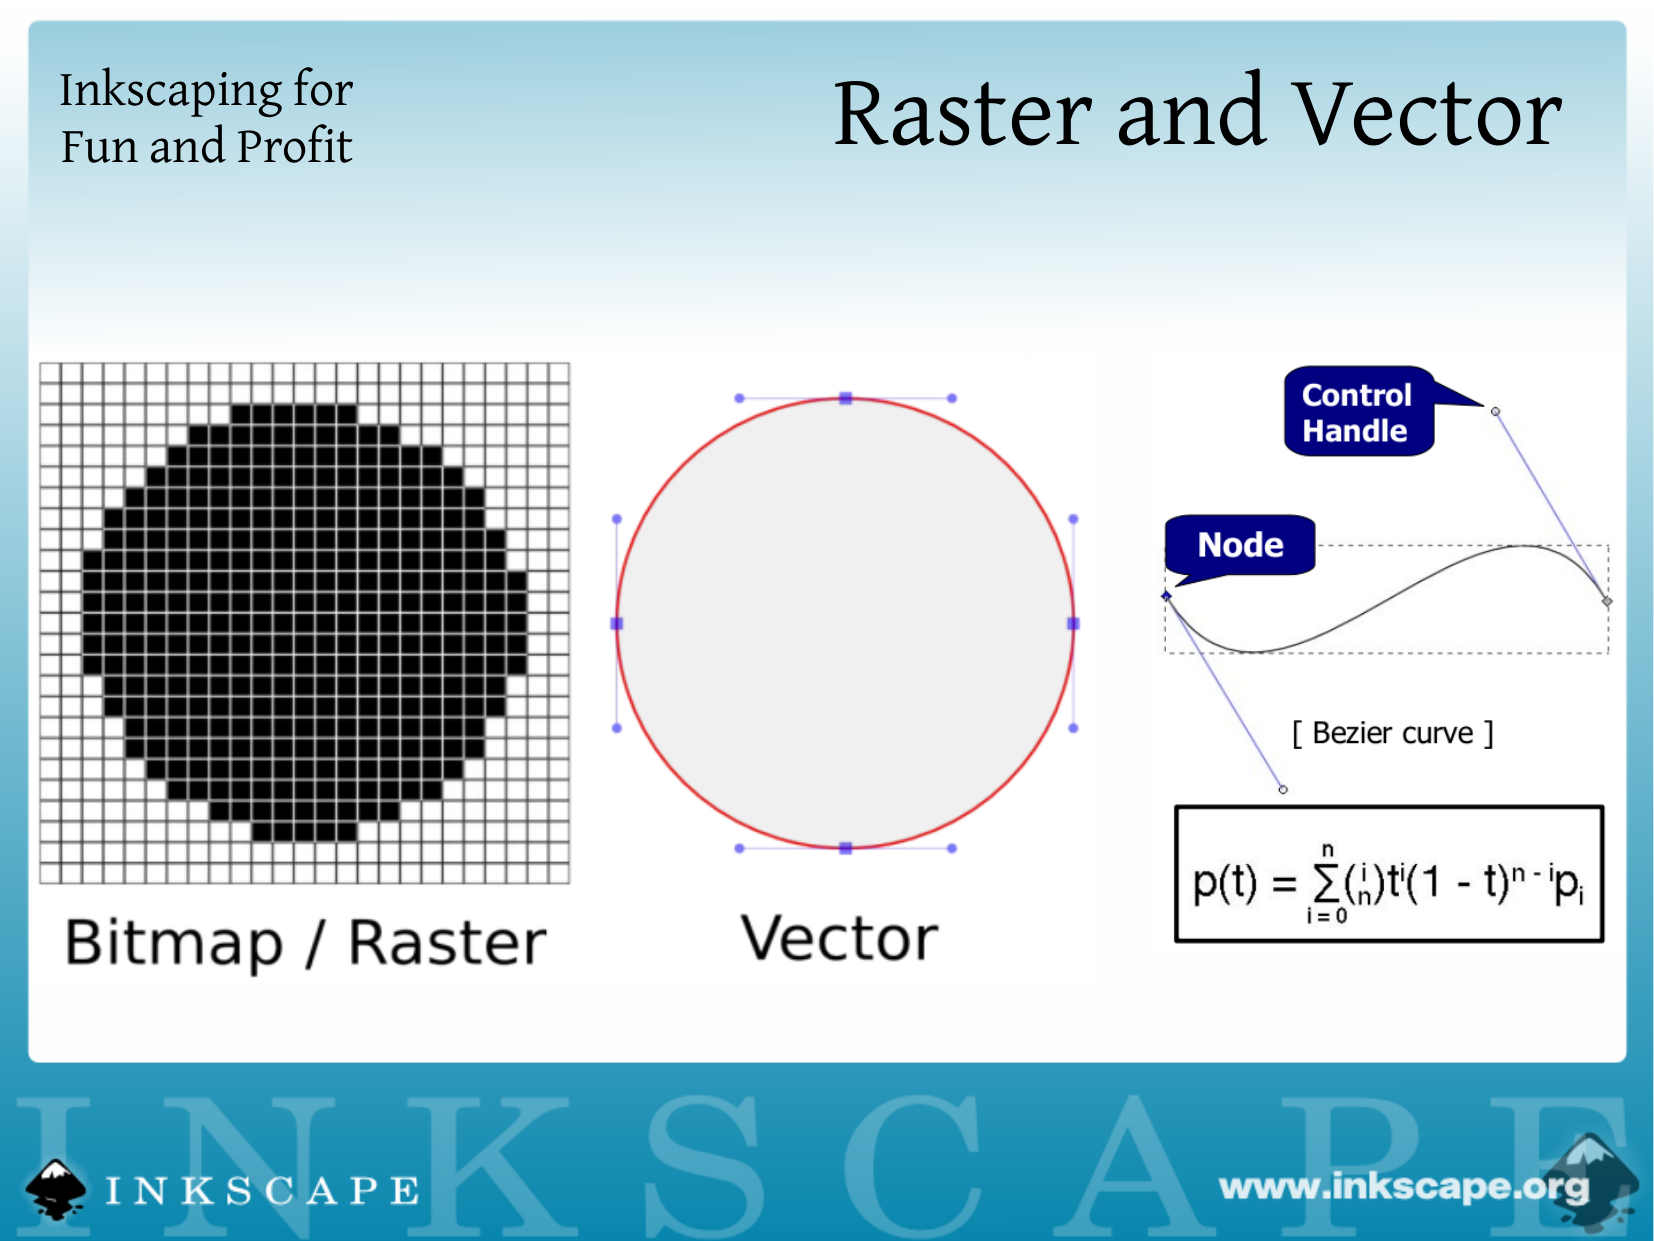

# Raster and Vector
Inkscaping for
Fun and Profit